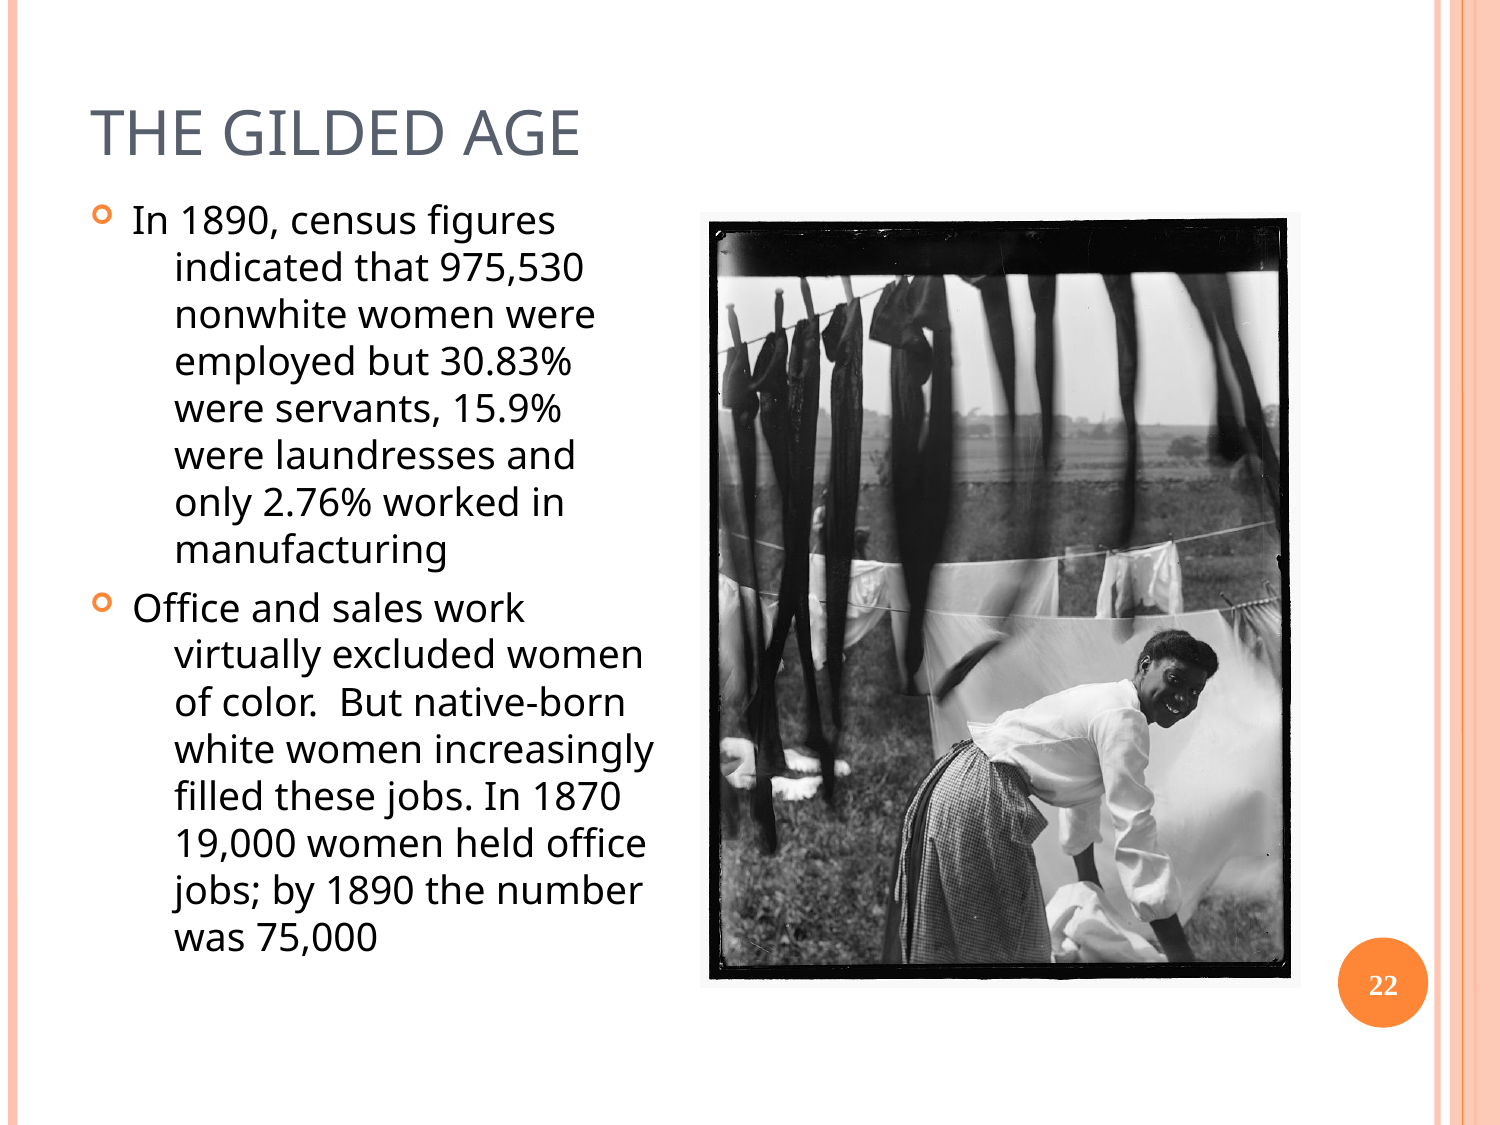

# The Gilded Age
In 1890, census figures indicated that 975,530 nonwhite women were employed but 30.83% were servants, 15.9% were laundresses and only 2.76% worked in manufacturing
Office and sales work virtually excluded women of color. But native-born white women increasingly filled these jobs. In 1870 19,000 women held office jobs; by 1890 the number was 75,000